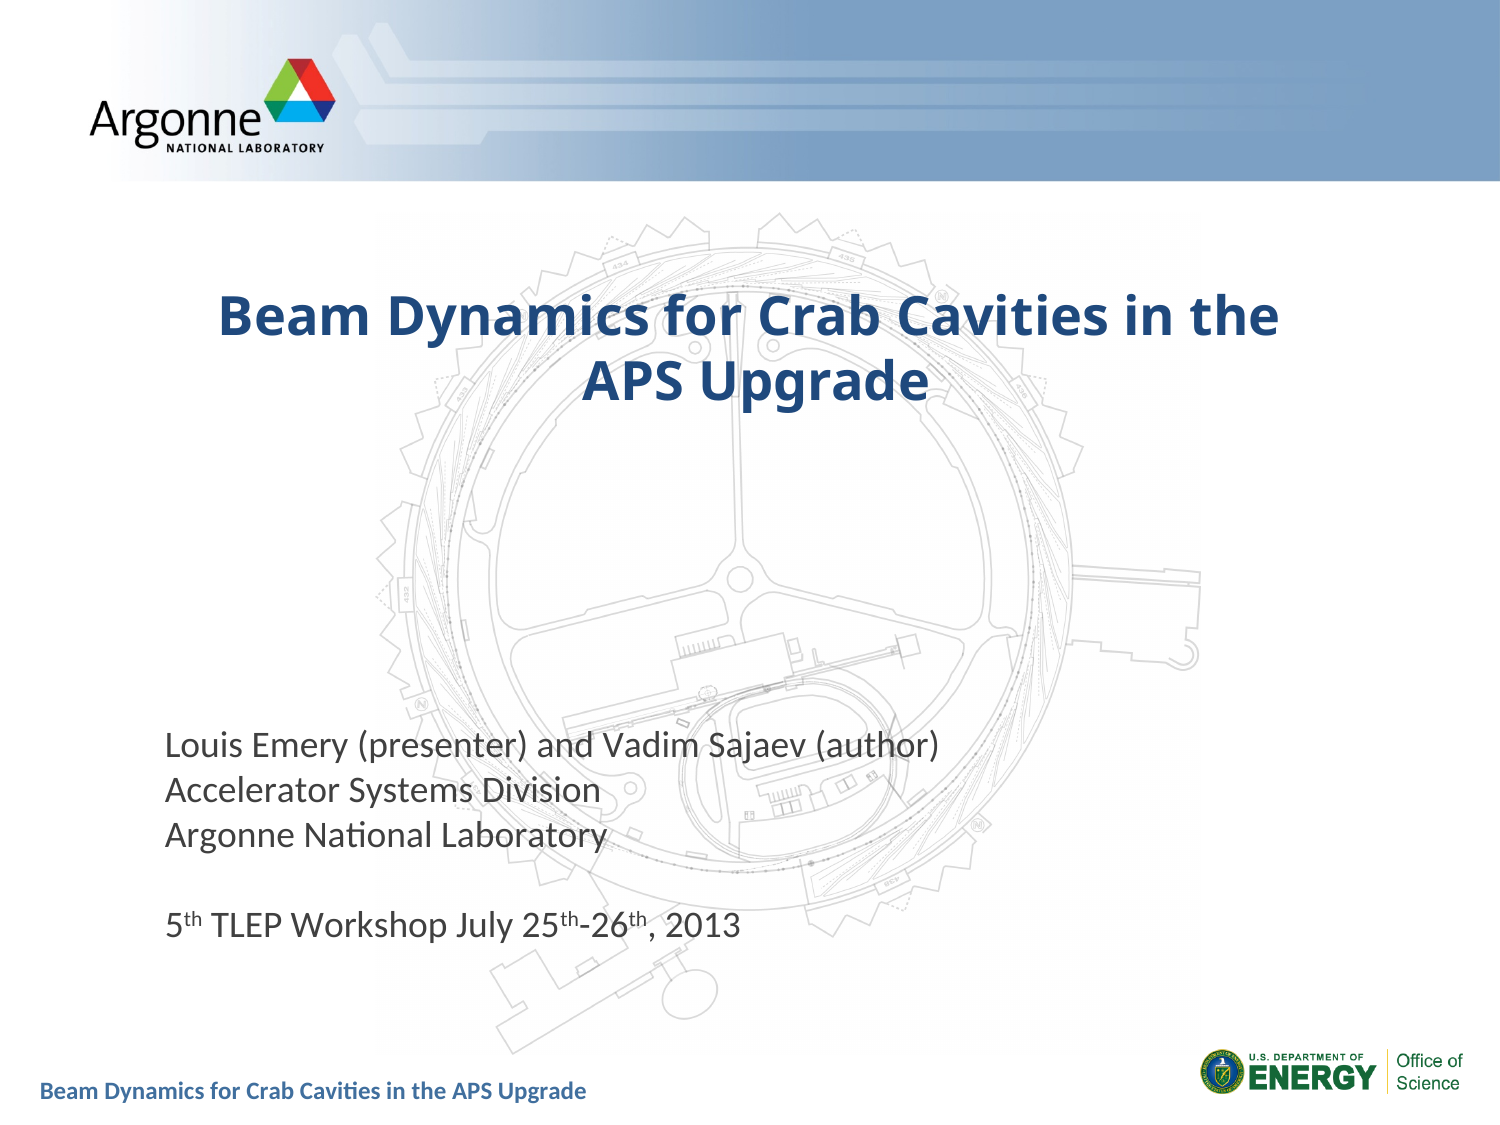

# Beam Dynamics for Crab Cavities in the APS Upgrade
Louis Emery (presenter) and Vadim Sajaev (author)
Accelerator Systems Division
Argonne National Laboratory
5th TLEP Workshop July 25th-26th, 2013